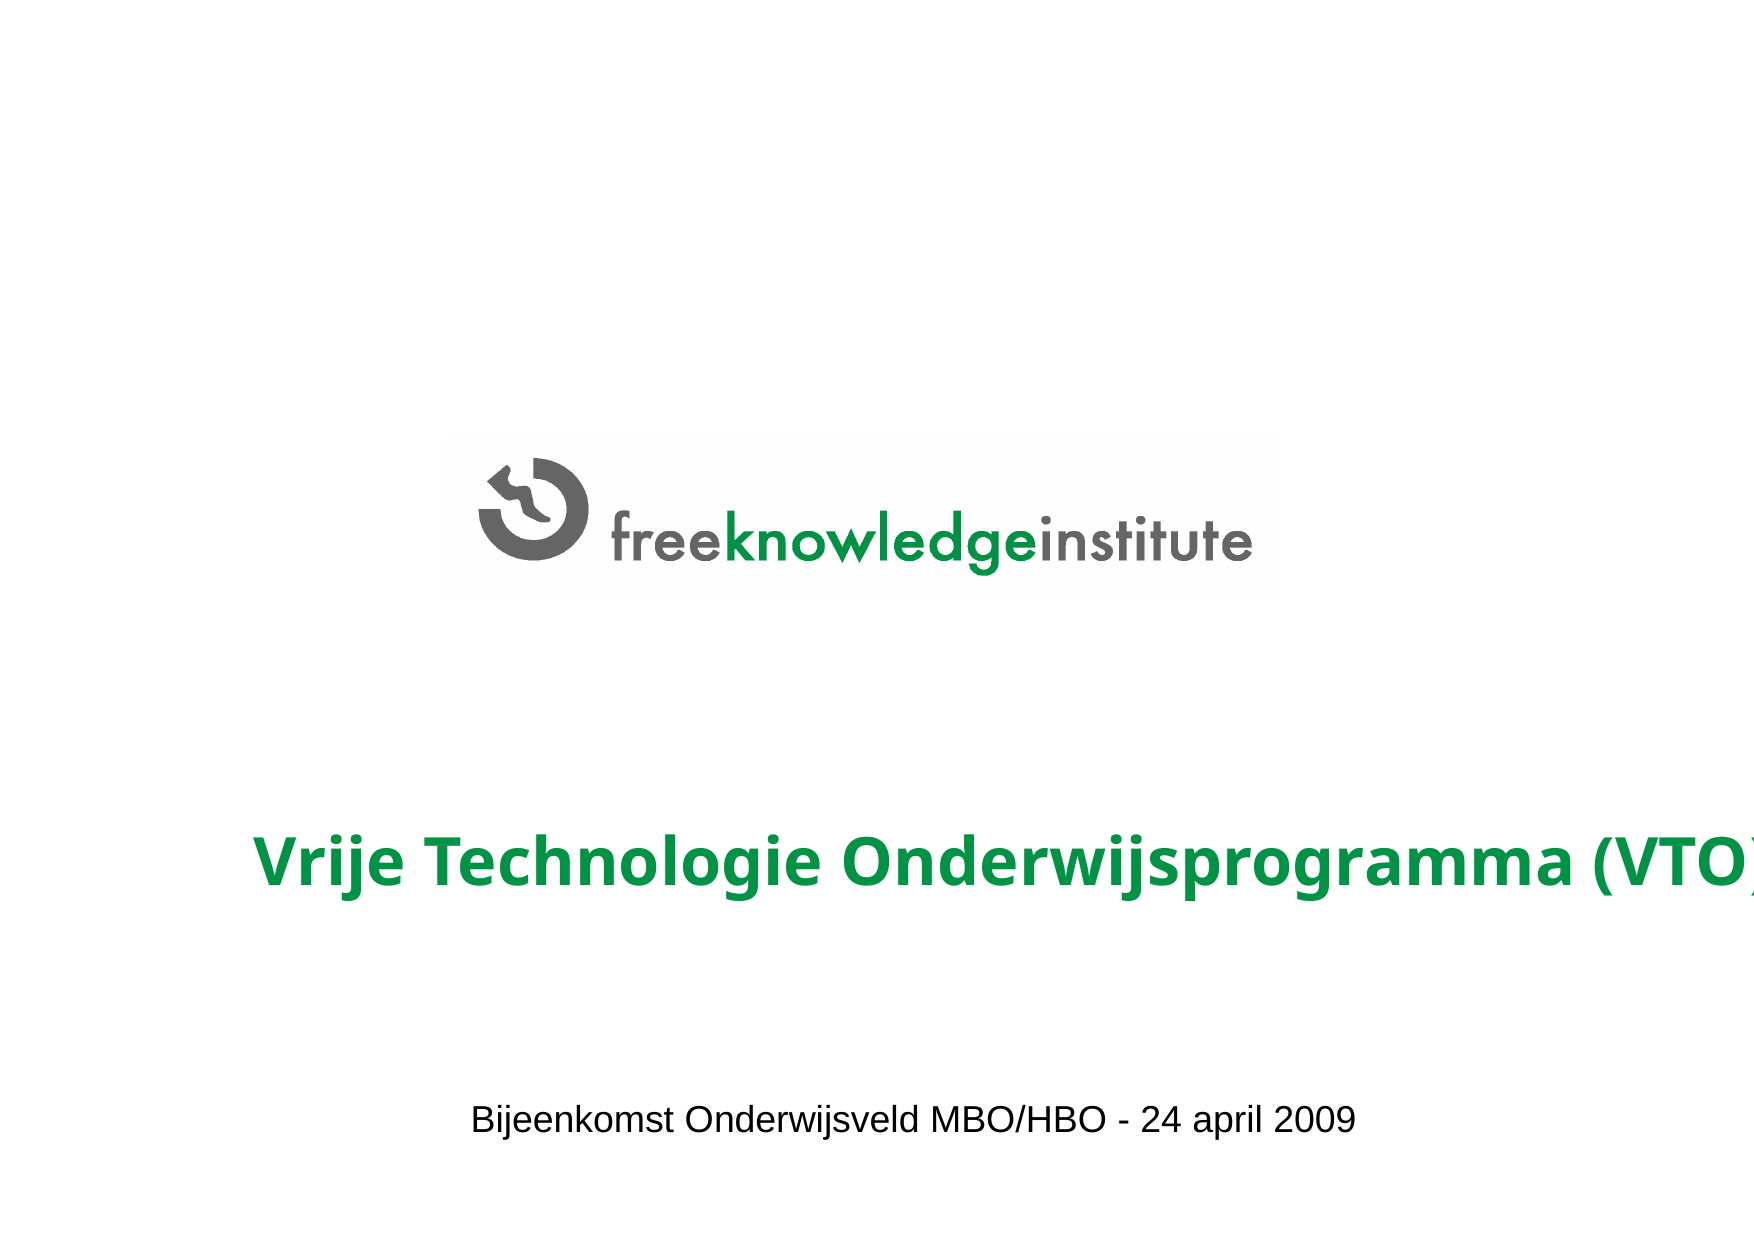

Vrije Technologie Onderwijsprogramma (VTO)
Bijeenkomst Onderwijsveld MBO/HBO - 24 april 2009